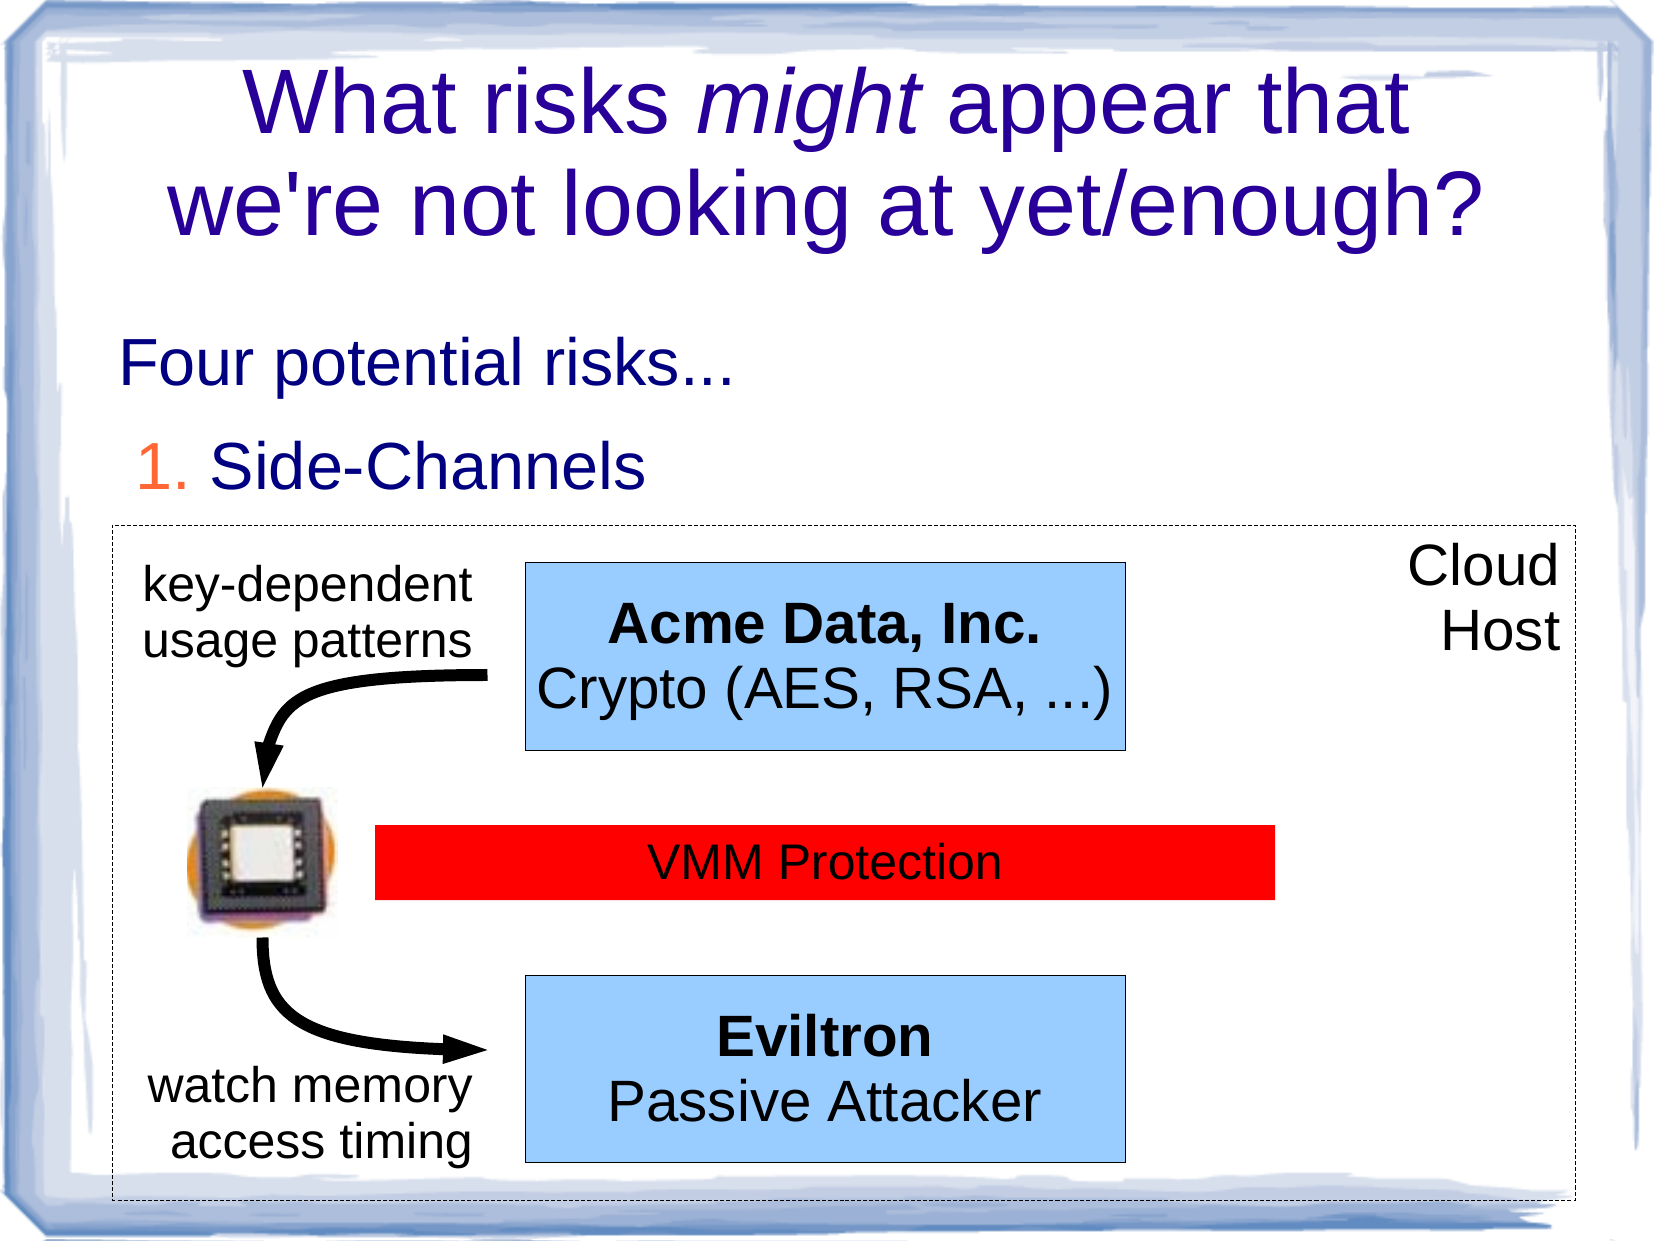

# What risks might appear that we're not looking at yet/enough?
Four potential risks...
 Side-Channels
Cloud
Host
key-dependent usage patterns
Acme Data, Inc.
Crypto (AES, RSA, ...)
VMM Protection
watch memory
access timing
Eviltron
Passive Attacker